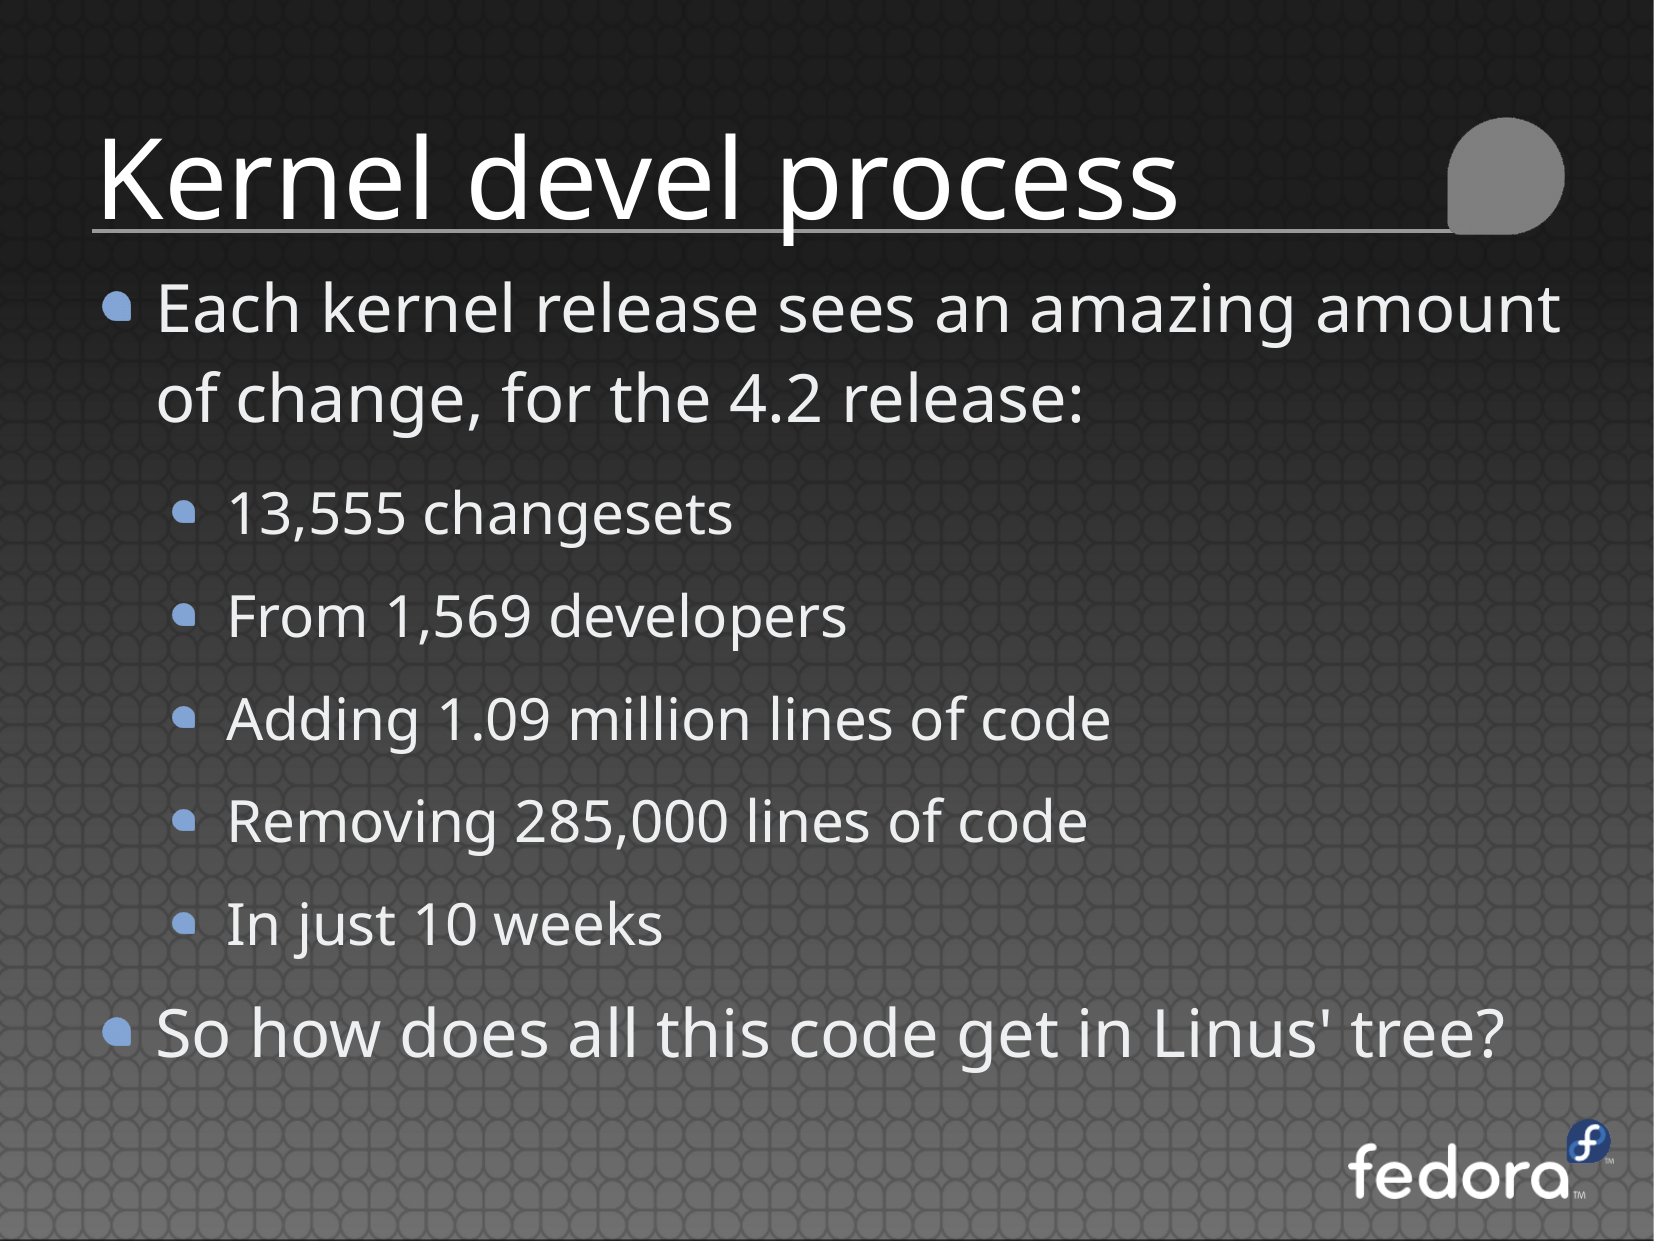

Kernel devel process
# Each kernel release sees an amazing amount of change, for the 4.2 release:
13,555 changesets
From 1,569 developers
Adding 1.09 million lines of code
Removing 285,000 lines of code
In just 10 weeks
So how does all this code get in Linus' tree?